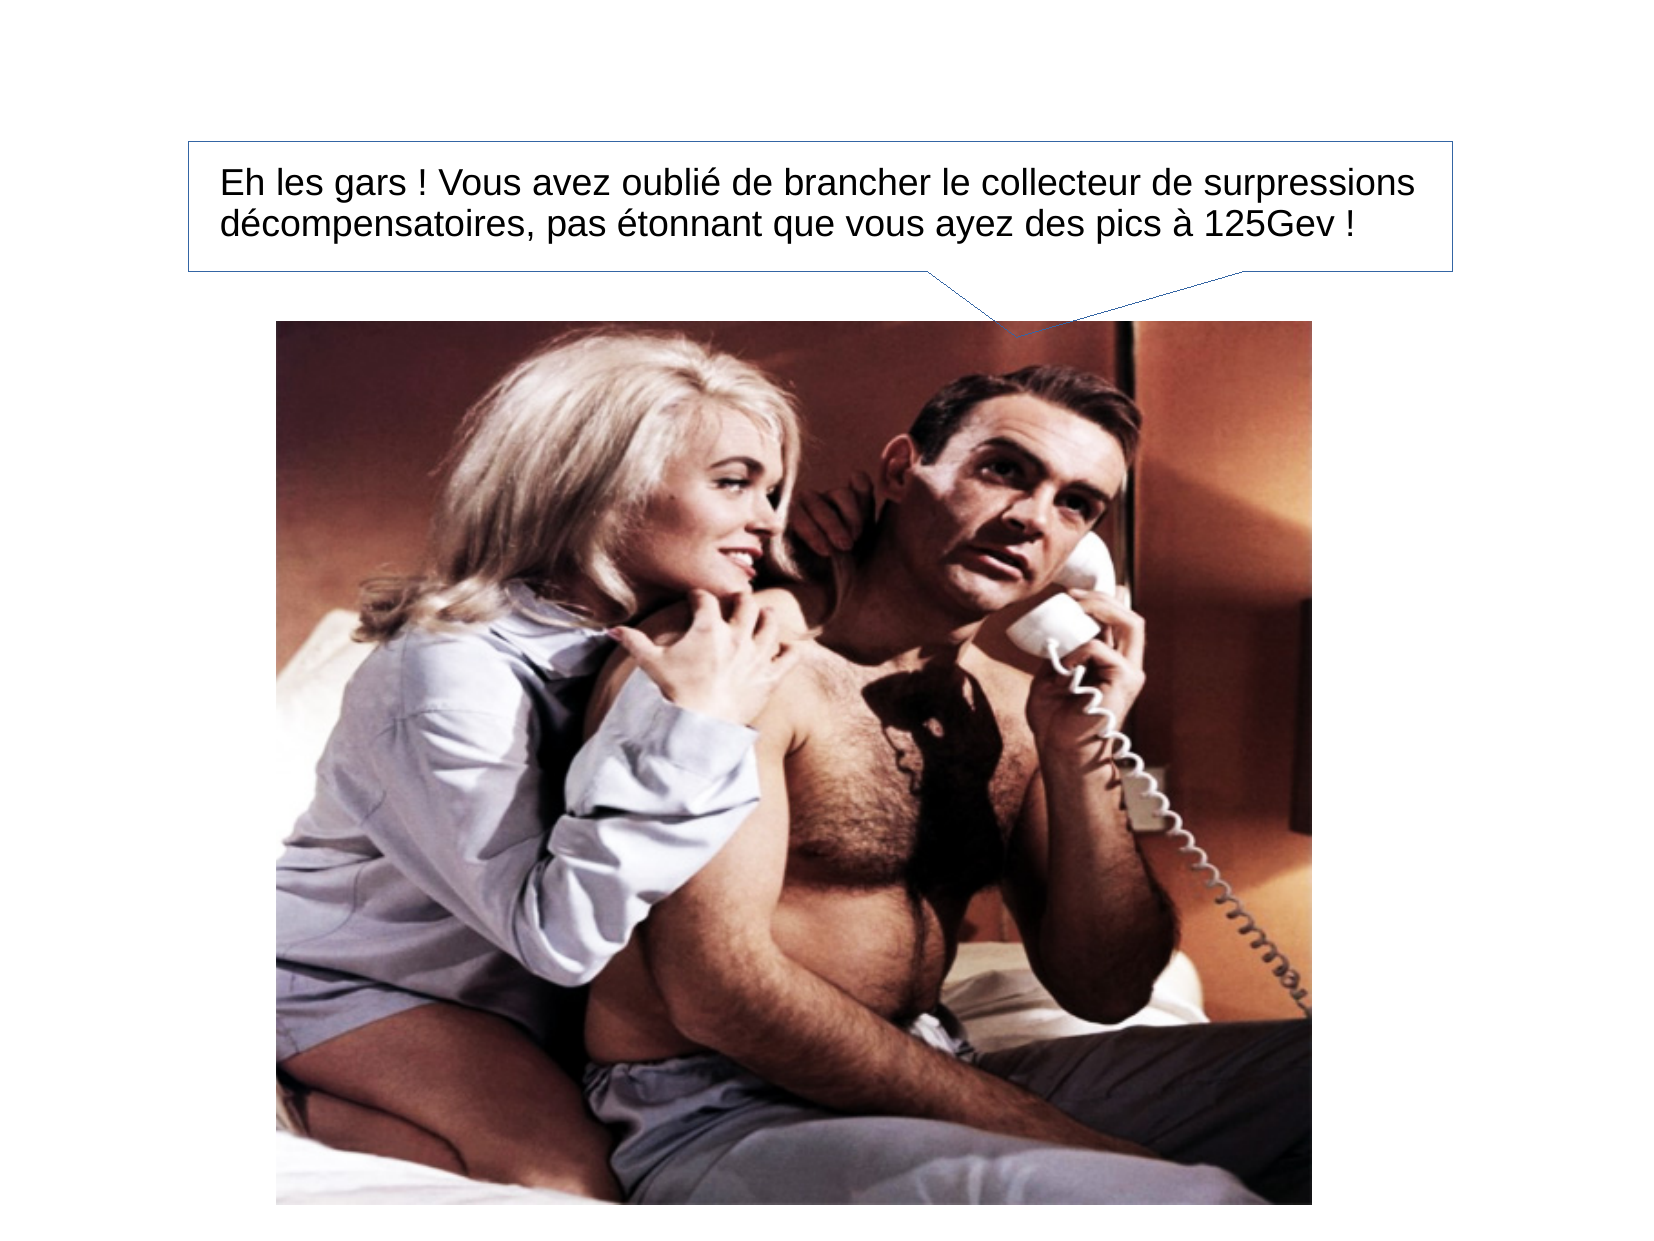

Eh les gars ! Vous avez oublié de brancher le collecteur de surpressions
décompensatoires, pas étonnant que vous ayez des pics à 125Gev !